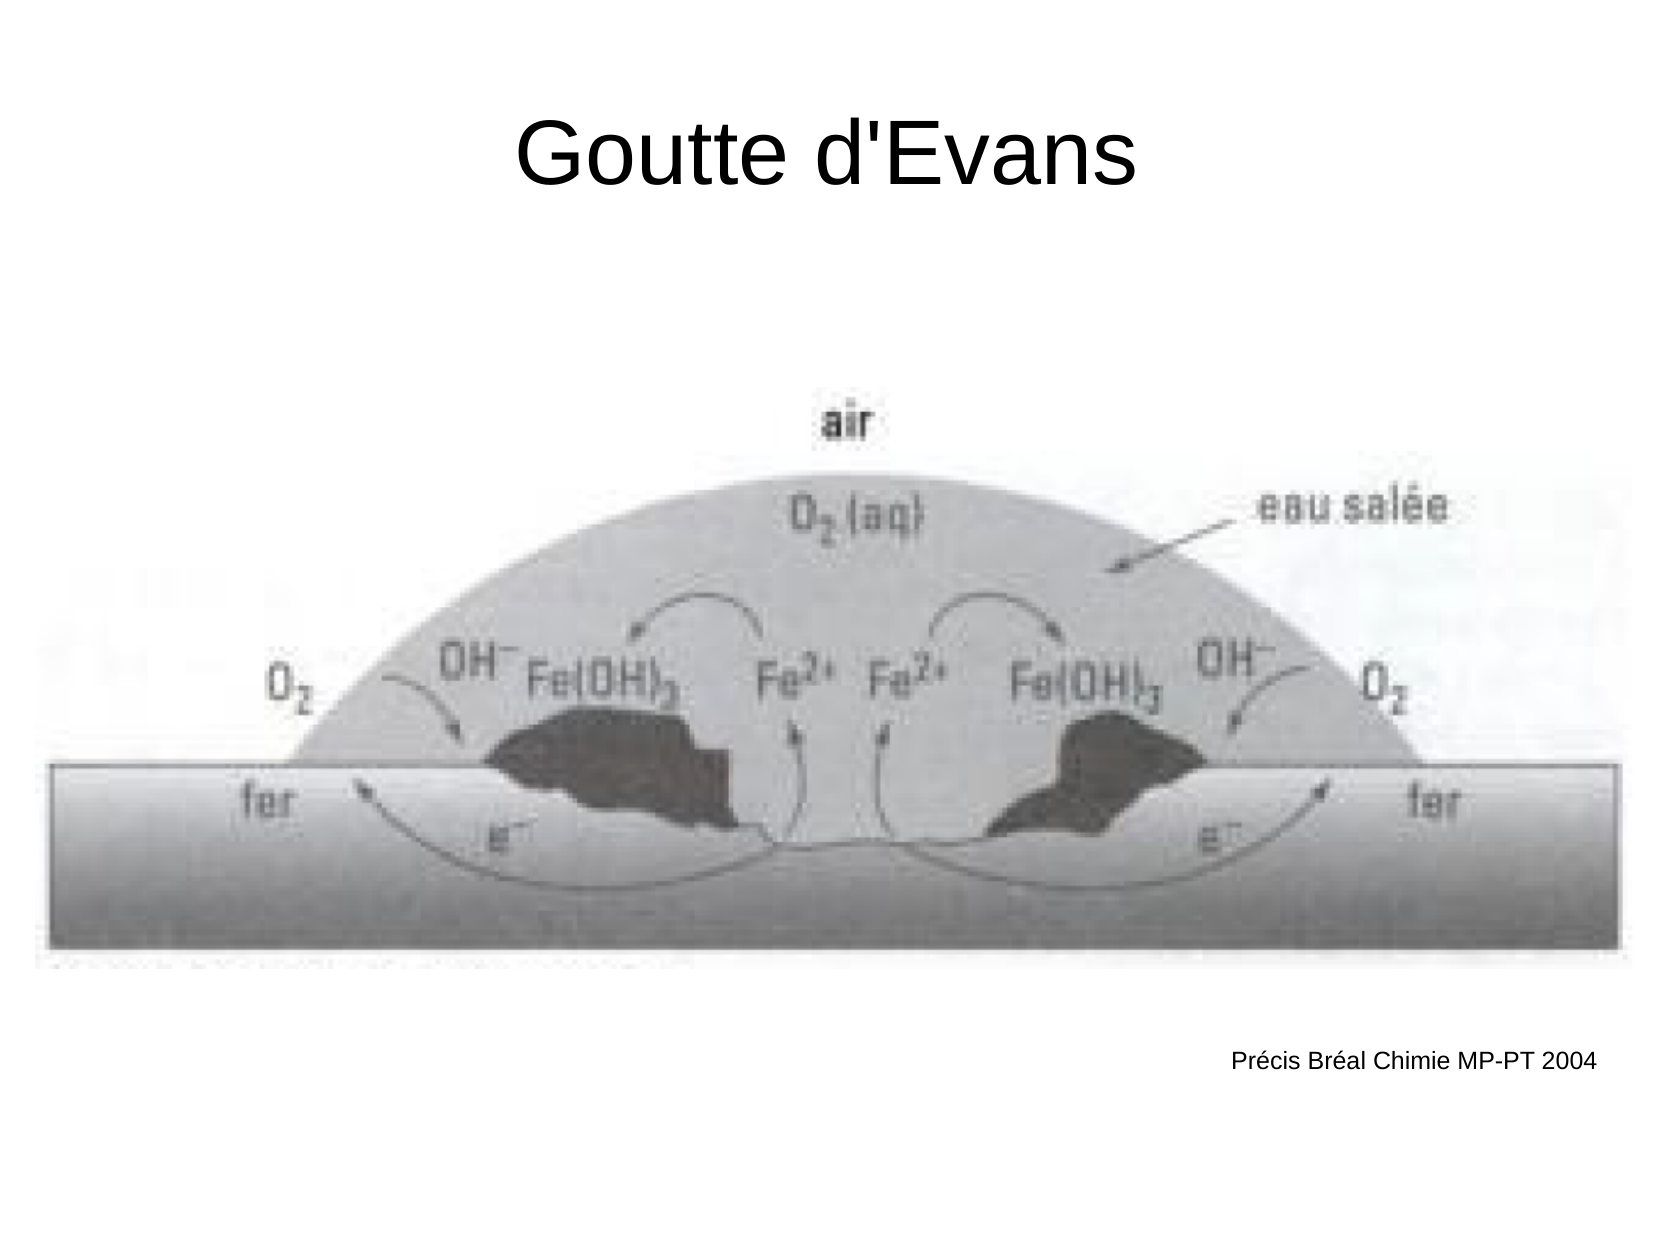

# Goutte d'Evans
Précis Bréal Chimie MP-PT 2004